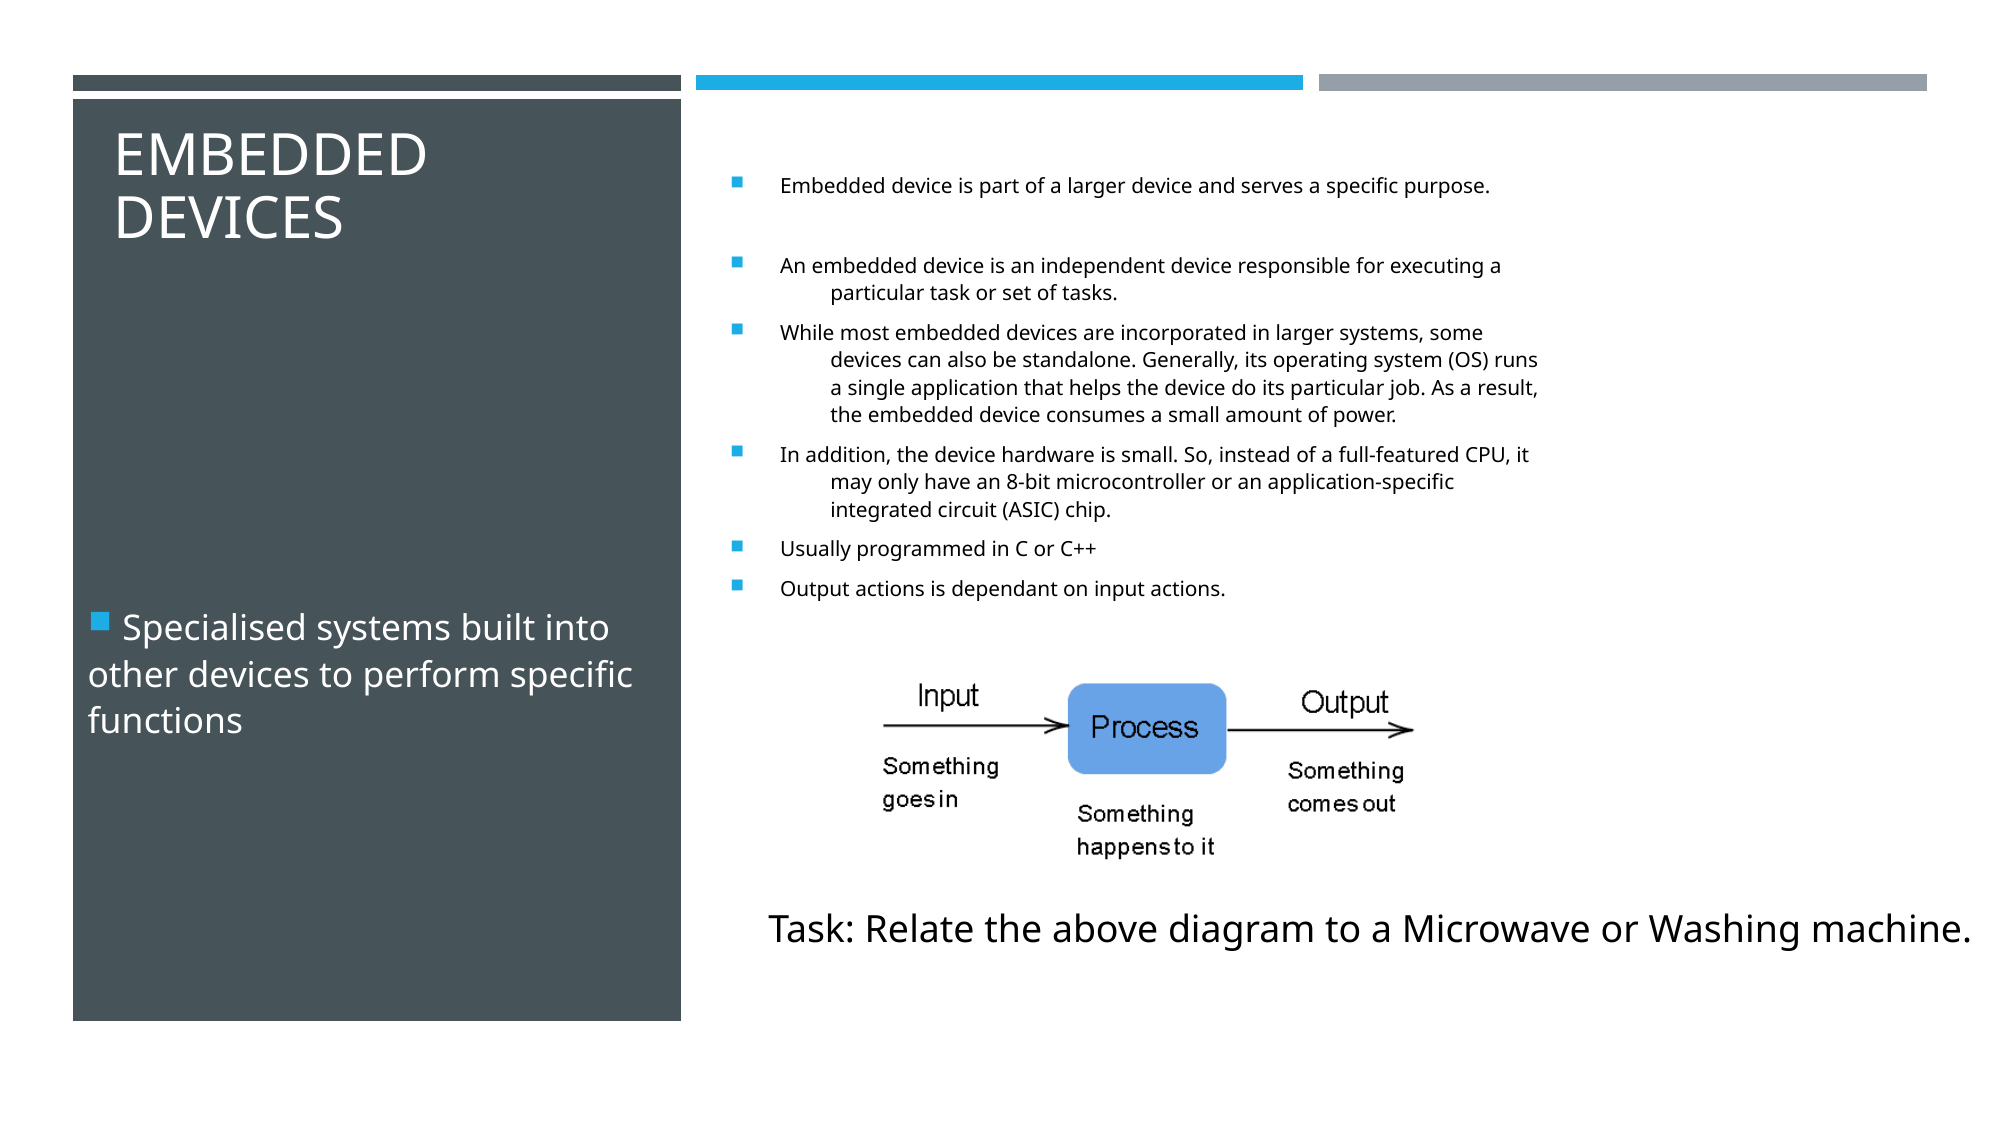

# Embedded devices
Embedded device is part of a larger device and serves a specific purpose.
An embedded device is an independent device responsible for executing a particular task or set of tasks.
While most embedded devices are incorporated in larger systems, some devices can also be standalone. Generally, its operating system (OS) runs a single application that helps the device do its particular job. As a result, the embedded device consumes a small amount of power.
In addition, the device hardware is small. So, instead of a full-featured CPU, it may only have an 8-bit microcontroller or an application-specific integrated circuit (ASIC) chip.
Usually programmed in C or C++
Output actions is dependant on input actions.
 Specialised systems built into other devices to perform specific functions
Task: Relate the above diagram to a Microwave or Washing machine.